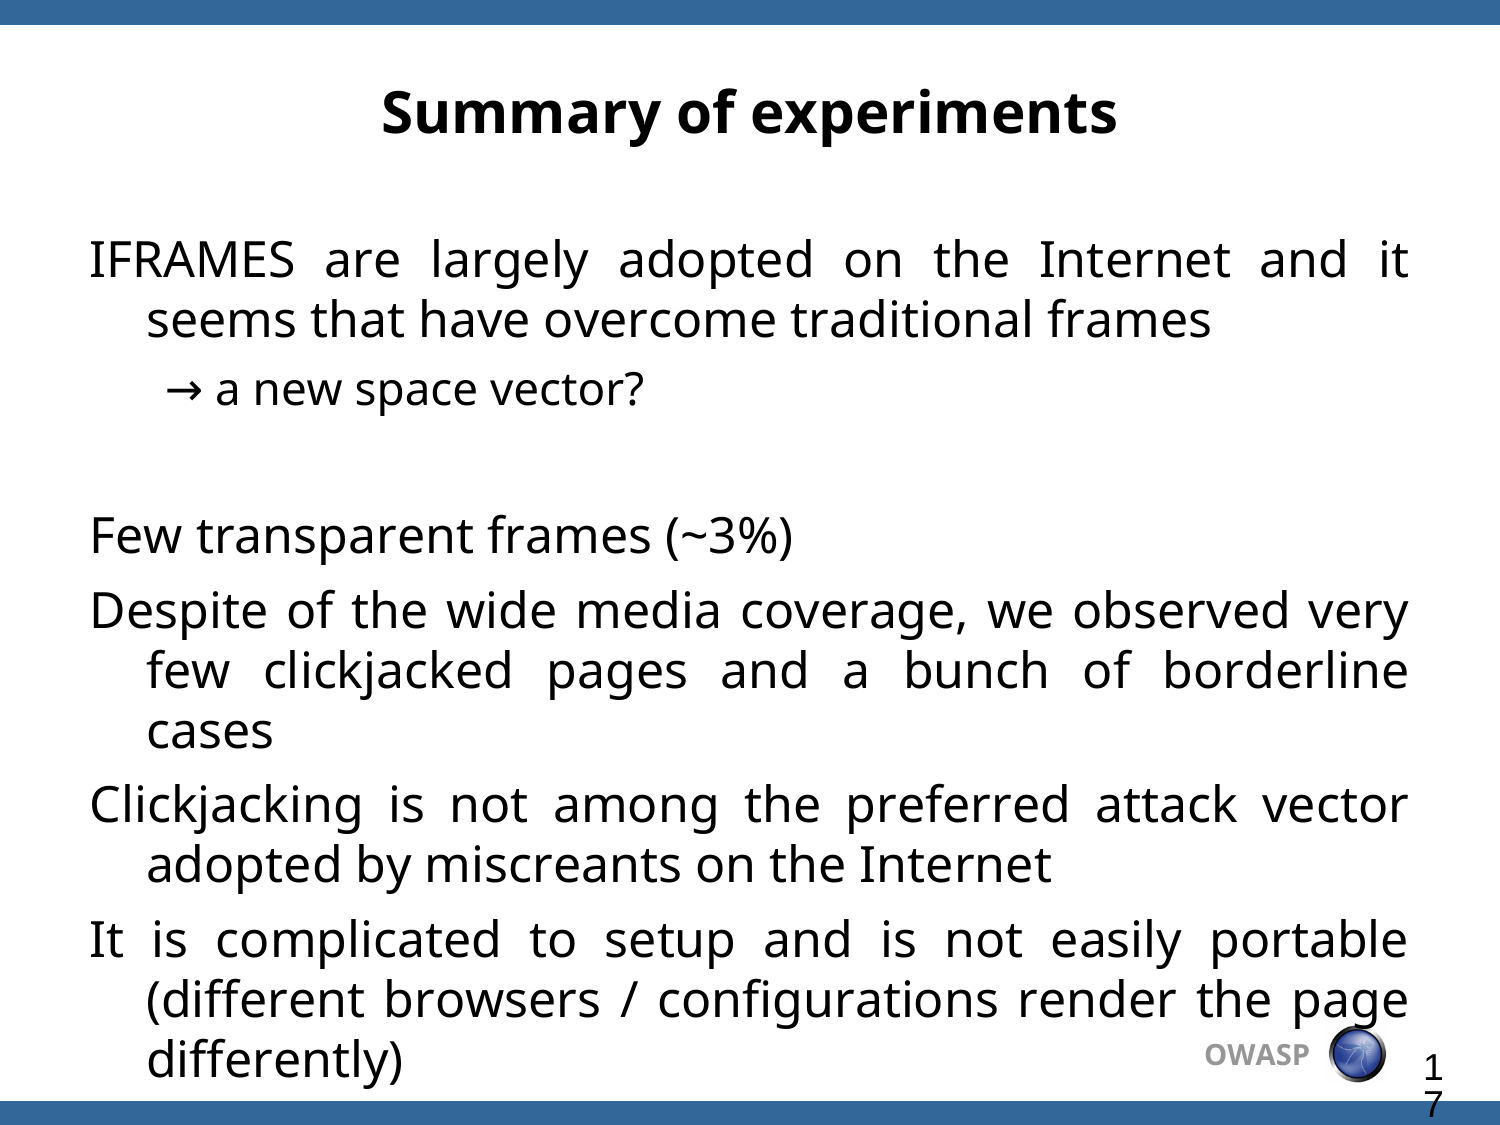

# Summary of experiments
IFRAMES are largely adopted on the Internet and it seems that have overcome traditional frames
→ a new space vector?
Few transparent frames (~3%)
Despite of the wide media coverage, we observed very few clickjacked pages and a bunch of borderline cases
Clickjacking is not among the preferred attack vector adopted by miscreants on the Internet
It is complicated to setup and is not easily portable (different browsers / configurations render the page differently)
17